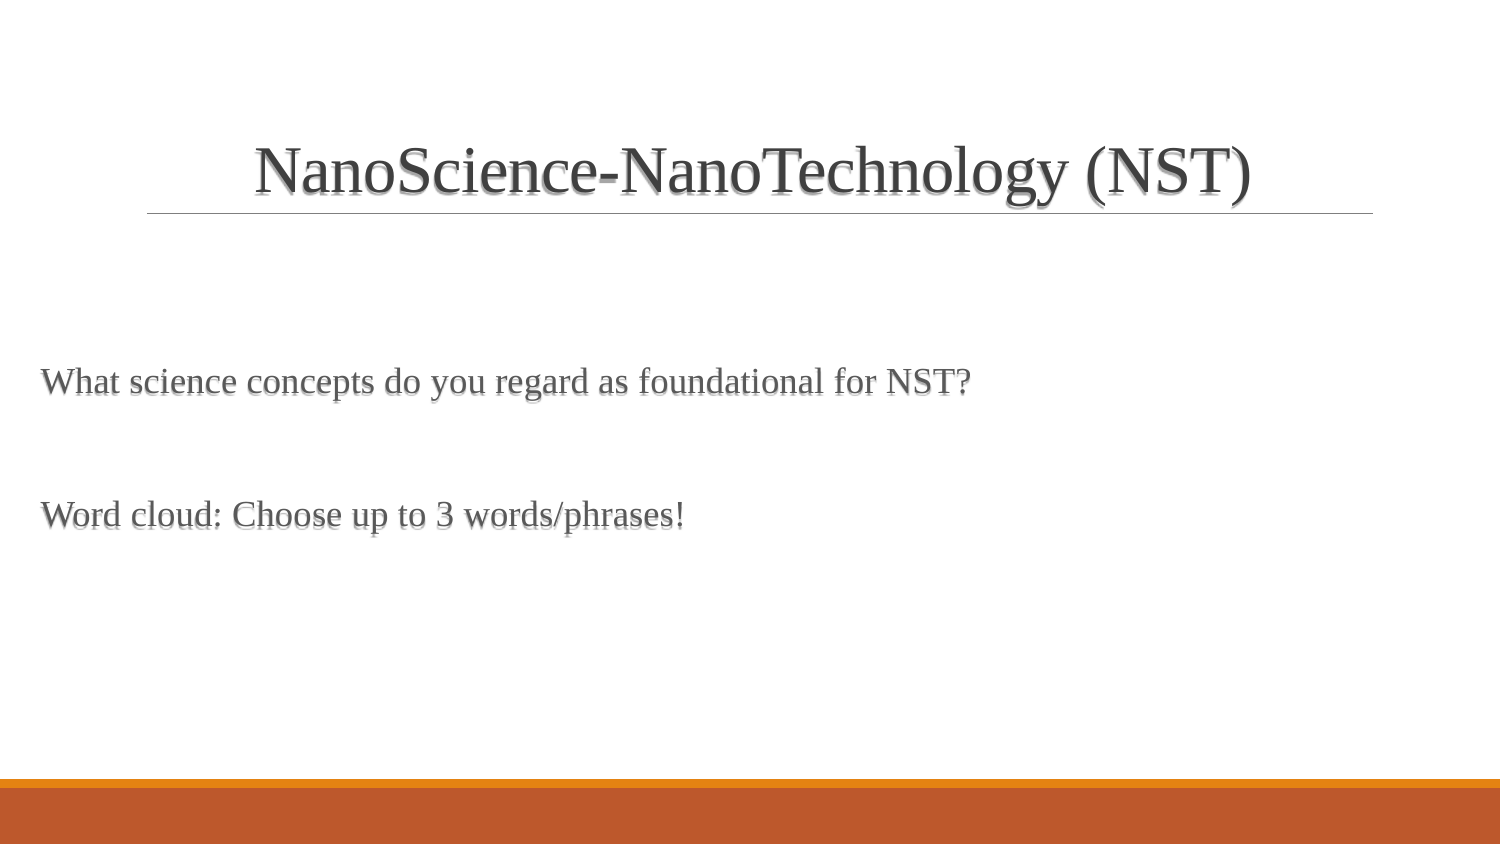

# NanoScience-NanoTechnology (NST)
What science concepts do you regard as foundational for NST?
Word cloud: Choose up to 3 words/phrases!